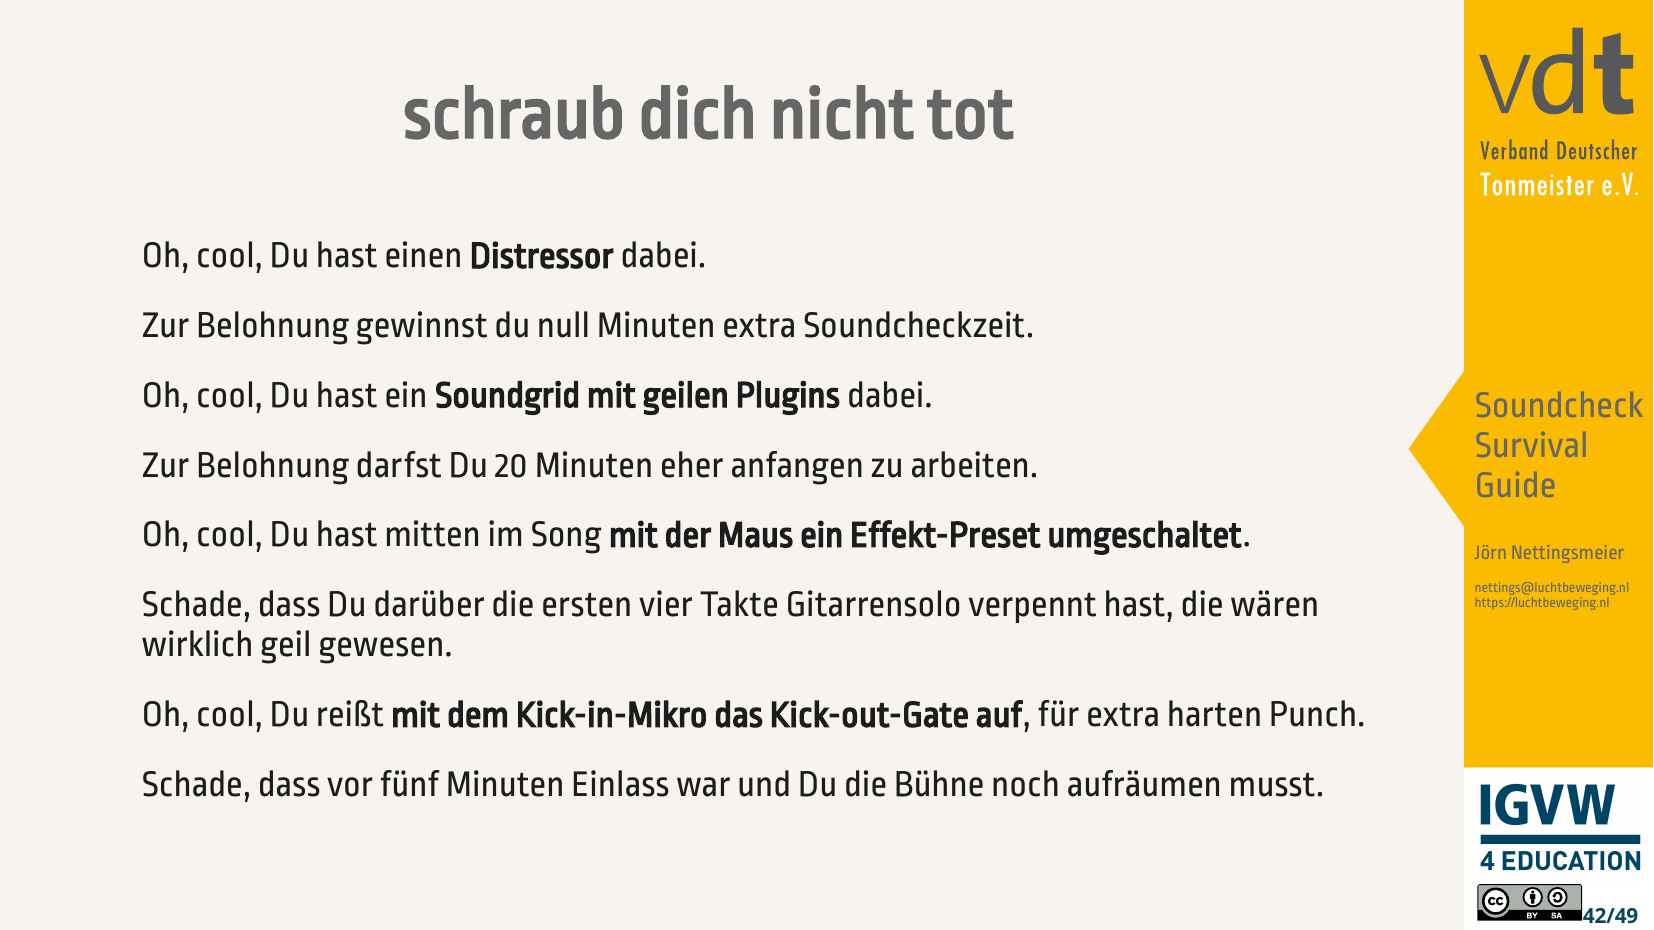

# schraub dich nicht tot
Oh, cool, Du hast einen Distressor dabei.
Zur Belohnung gewinnst du null Minuten extra Soundcheckzeit.
Oh, cool, Du hast ein Soundgrid mit geilen Plugins dabei.
Zur Belohnung darfst Du 20 Minuten eher anfangen zu arbeiten.
Oh, cool, Du hast mitten im Song mit der Maus ein Effekt-Preset umgeschaltet.
Schade, dass Du darüber die ersten vier Takte Gitarrensolo verpennt hast, die wären wirklich geil gewesen.
Oh, cool, Du reißt mit dem Kick-in-Mikro das Kick-out-Gate auf, für extra harten Punch.
Schade, dass vor fünf Minuten Einlass war und Du die Bühne noch aufräumen musst.